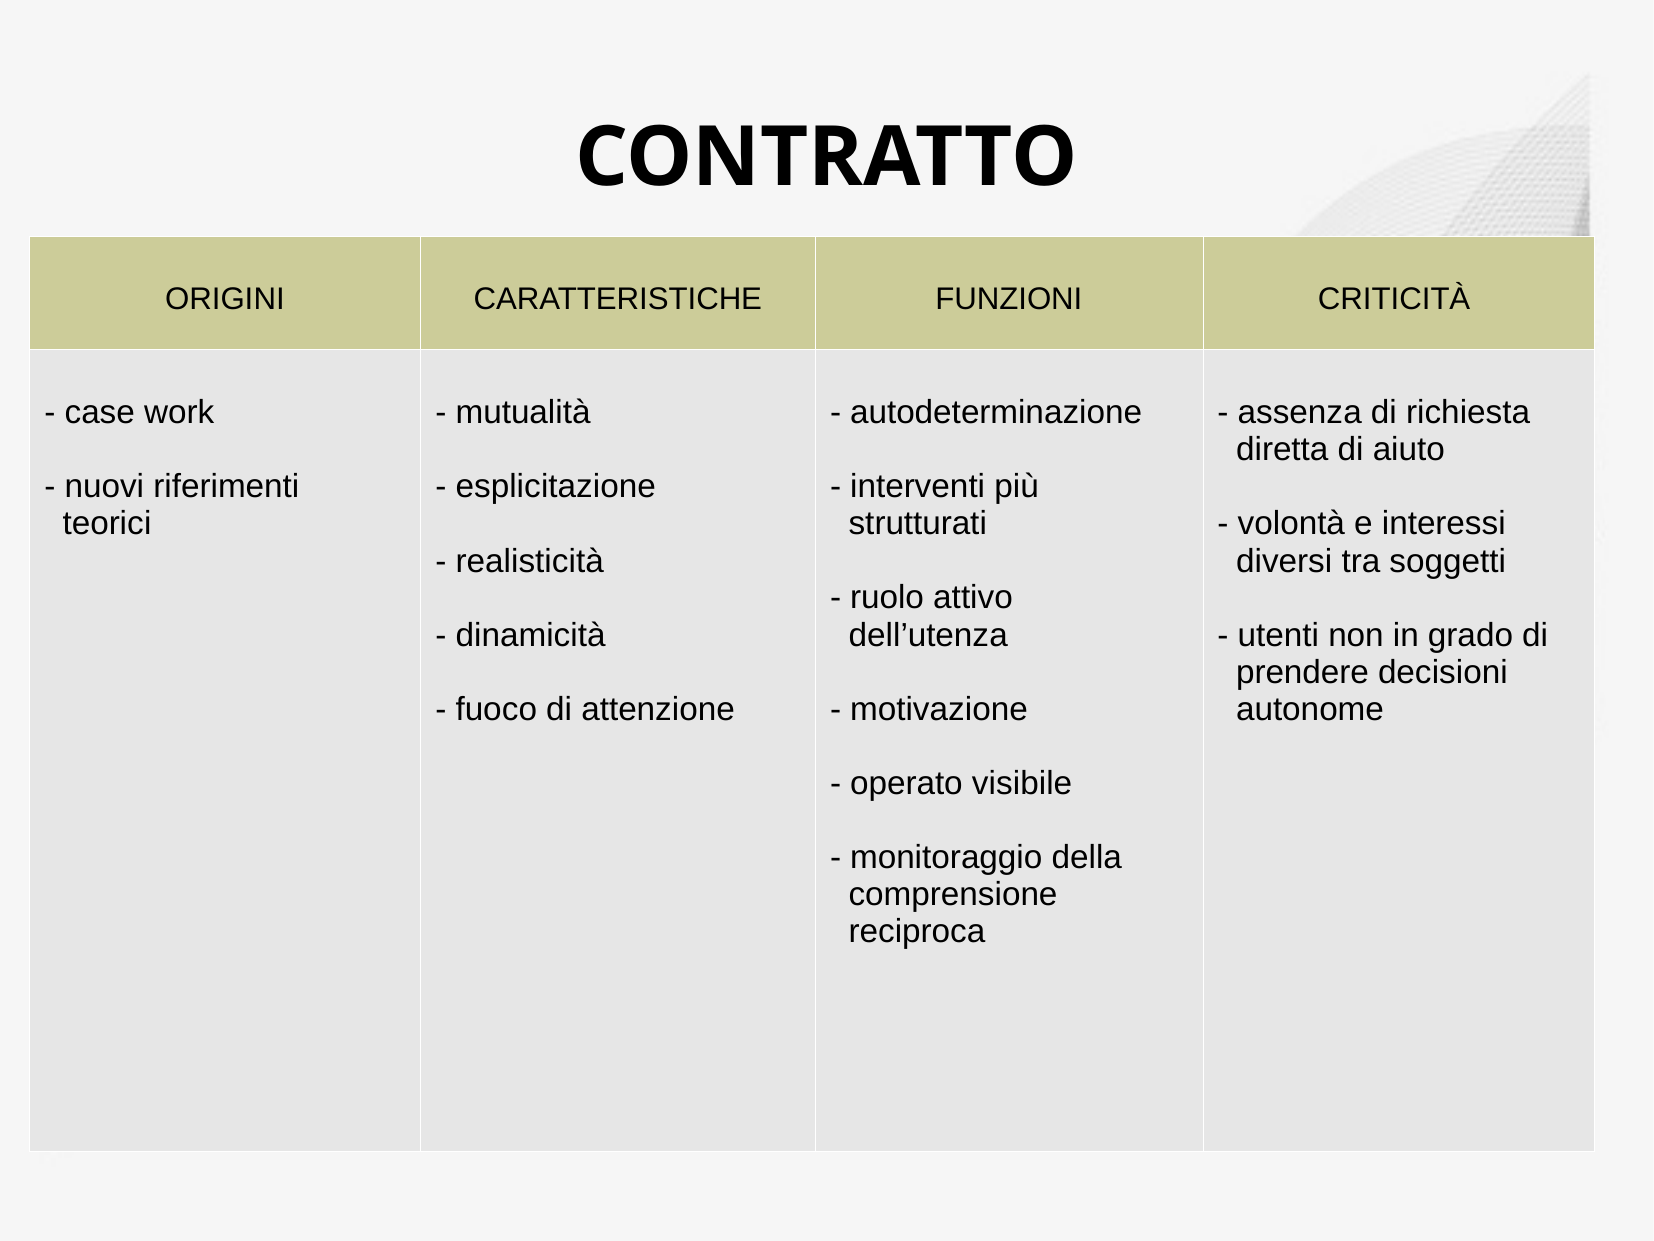

# CONTRATTO
| ORIGINI | CARATTERISTICHE | FUNZIONI | CRITICITÀ |
| --- | --- | --- | --- |
| - case work - nuovi riferimenti teorici | - mutualità - esplicitazione - realisticità - dinamicità - fuoco di attenzione | - autodeterminazione - interventi più strutturati - ruolo attivo dell’utenza - motivazione - operato visibile - monitoraggio della comprensione reciproca | - assenza di richiesta diretta di aiuto - volontà e interessi diversi tra soggetti - utenti non in grado di prendere decisioni autonome |